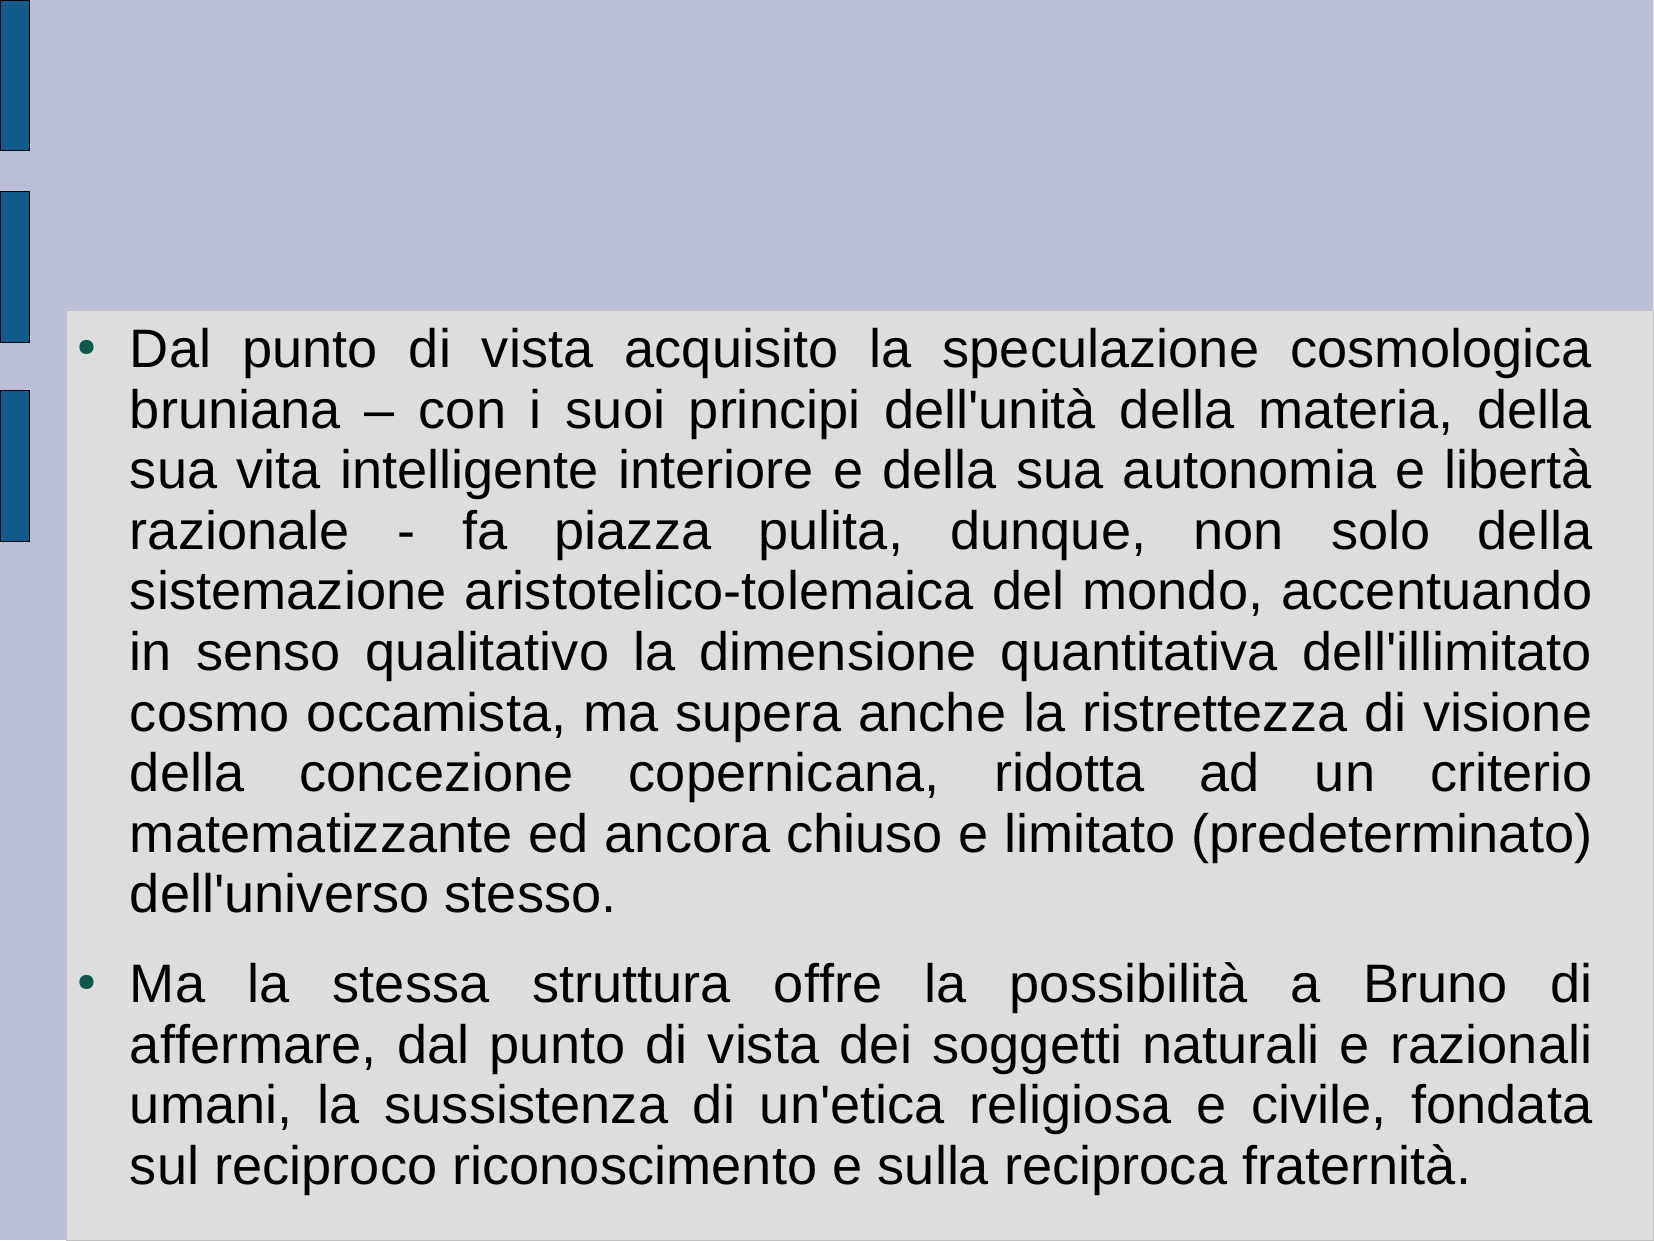

#
Dal punto di vista acquisito la speculazione cosmologica bruniana – con i suoi principi dell'unità della materia, della sua vita intelligente interiore e della sua autonomia e libertà razionale - fa piazza pulita, dunque, non solo della sistemazione aristotelico-tolemaica del mondo, accentuando in senso qualitativo la dimensione quantitativa dell'illimitato cosmo occamista, ma supera anche la ristrettezza di visione della concezione copernicana, ridotta ad un criterio matematizzante ed ancora chiuso e limitato (predeterminato) dell'universo stesso.
Ma la stessa struttura offre la possibilità a Bruno di affermare, dal punto di vista dei soggetti naturali e razionali umani, la sussistenza di un'etica religiosa e civile, fondata sul reciproco riconoscimento e sulla reciproca fraternità.